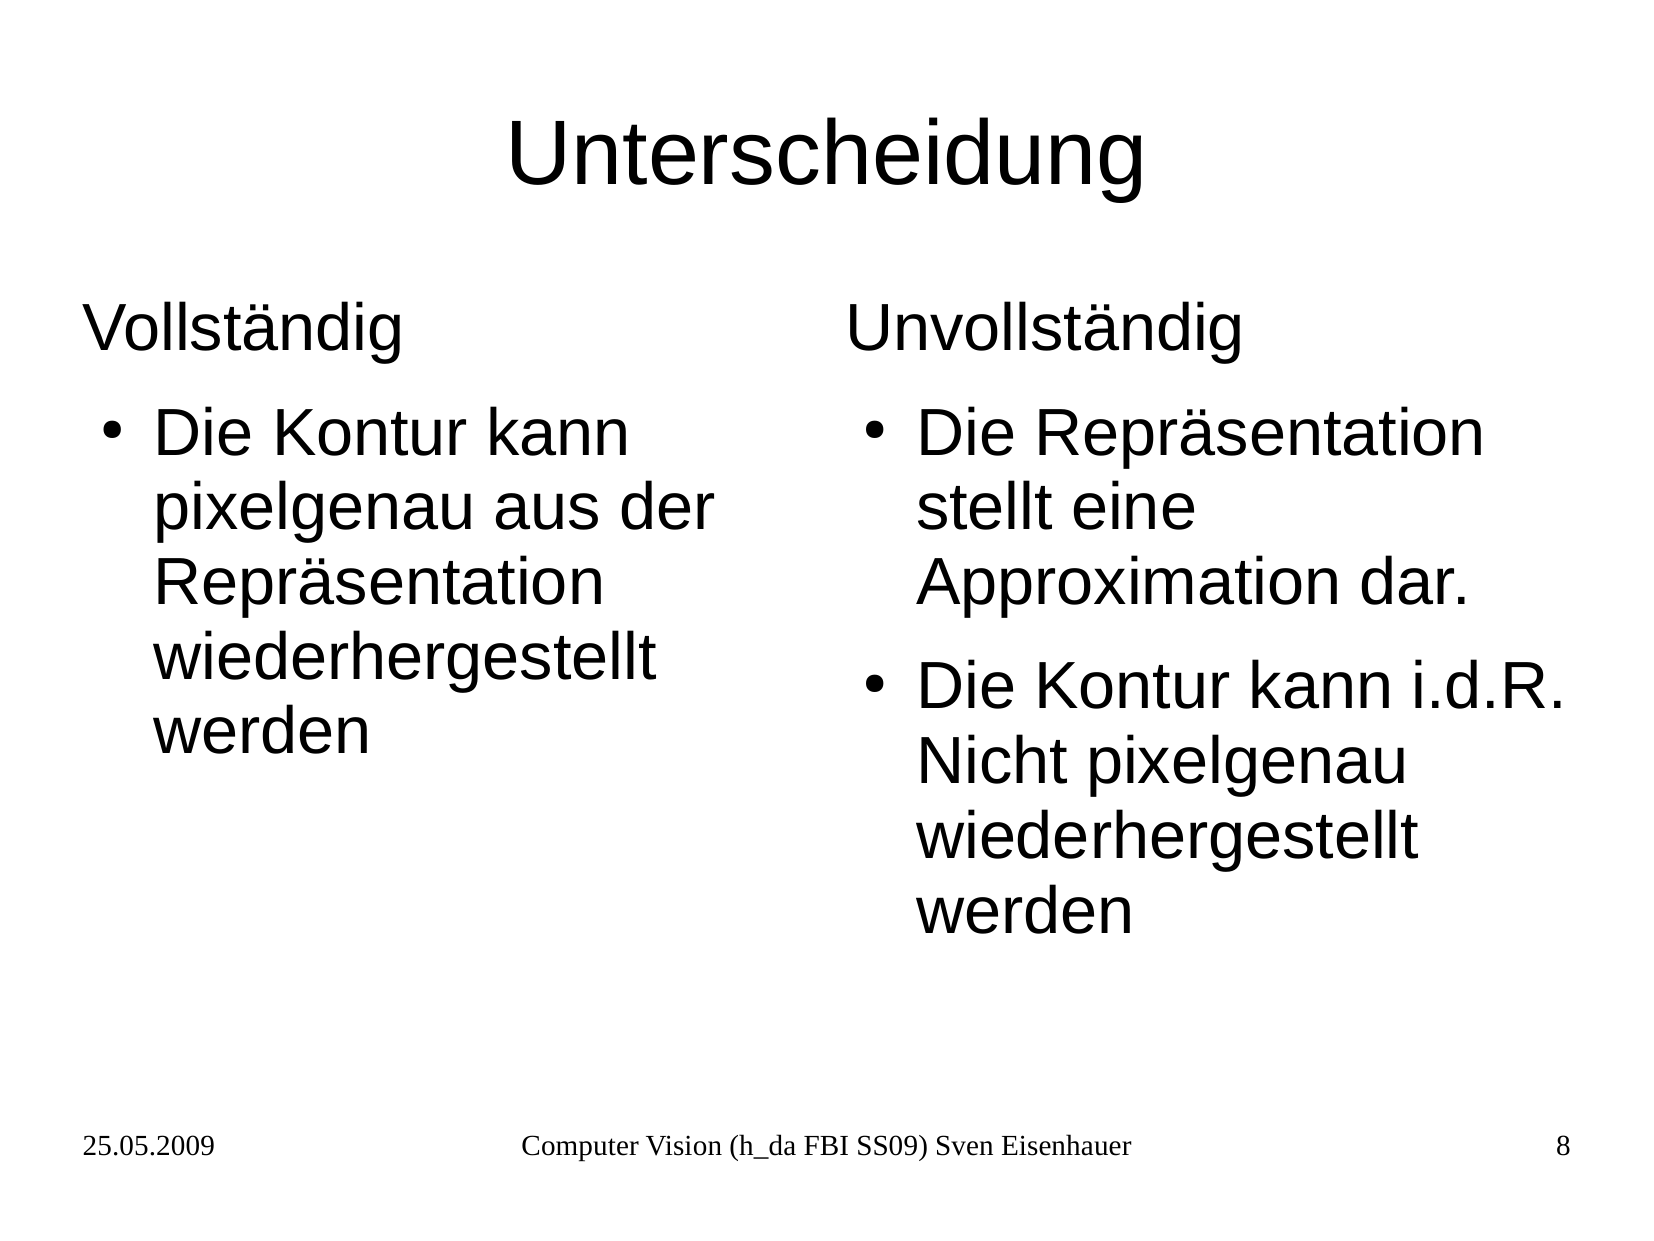

# Unterscheidung
Vollständig
Die Kontur kann pixelgenau aus der Repräsentation wiederhergestellt werden
Unvollständig
Die Repräsentation stellt eine Approximation dar.
Die Kontur kann i.d.R. Nicht pixelgenau wiederhergestellt werden
25.05.2009
Computer Vision (h_da FBI SS09) Sven Eisenhauer
8